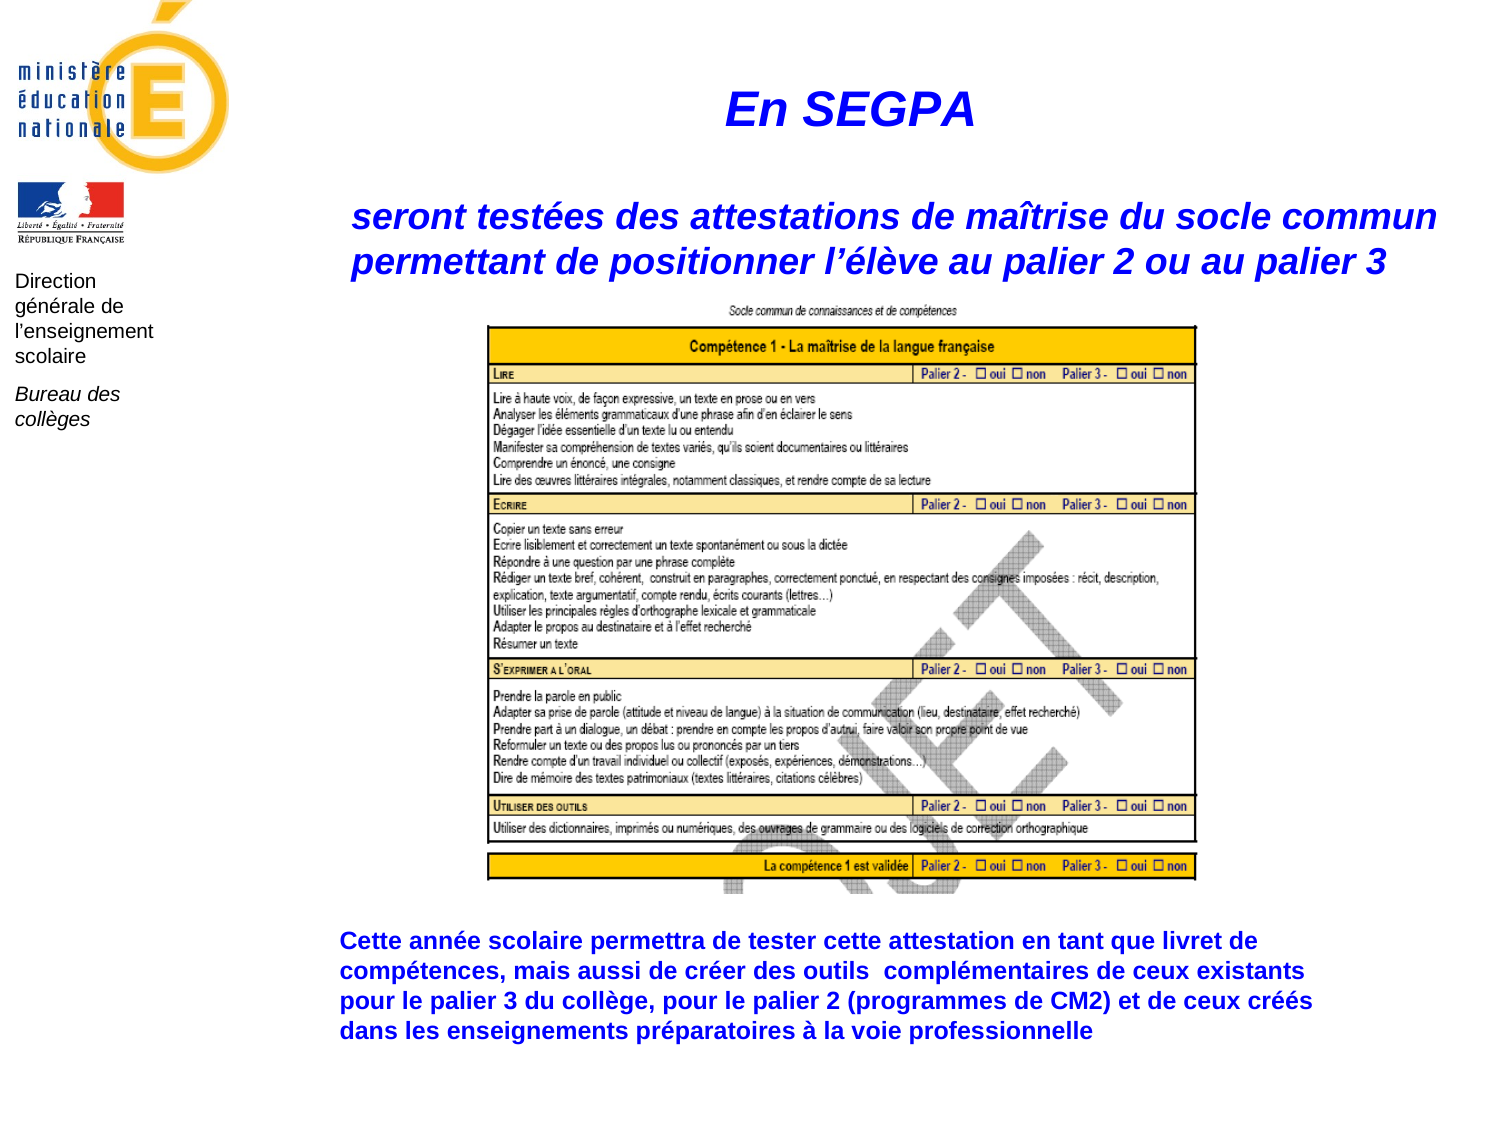

Direction générale de l’enseignement scolaire
Bureau des collèges
# En SEGPA
seront testées des attestations de maîtrise du socle commun
permettant de positionner l’élève au palier 2 ou au palier 3
Cette année scolaire permettra de tester cette attestation en tant que livret de compétences, mais aussi de créer des outils complémentaires de ceux existants pour le palier 3 du collège, pour le palier 2 (programmes de CM2) et de ceux créés dans les enseignements préparatoires à la voie professionnelle